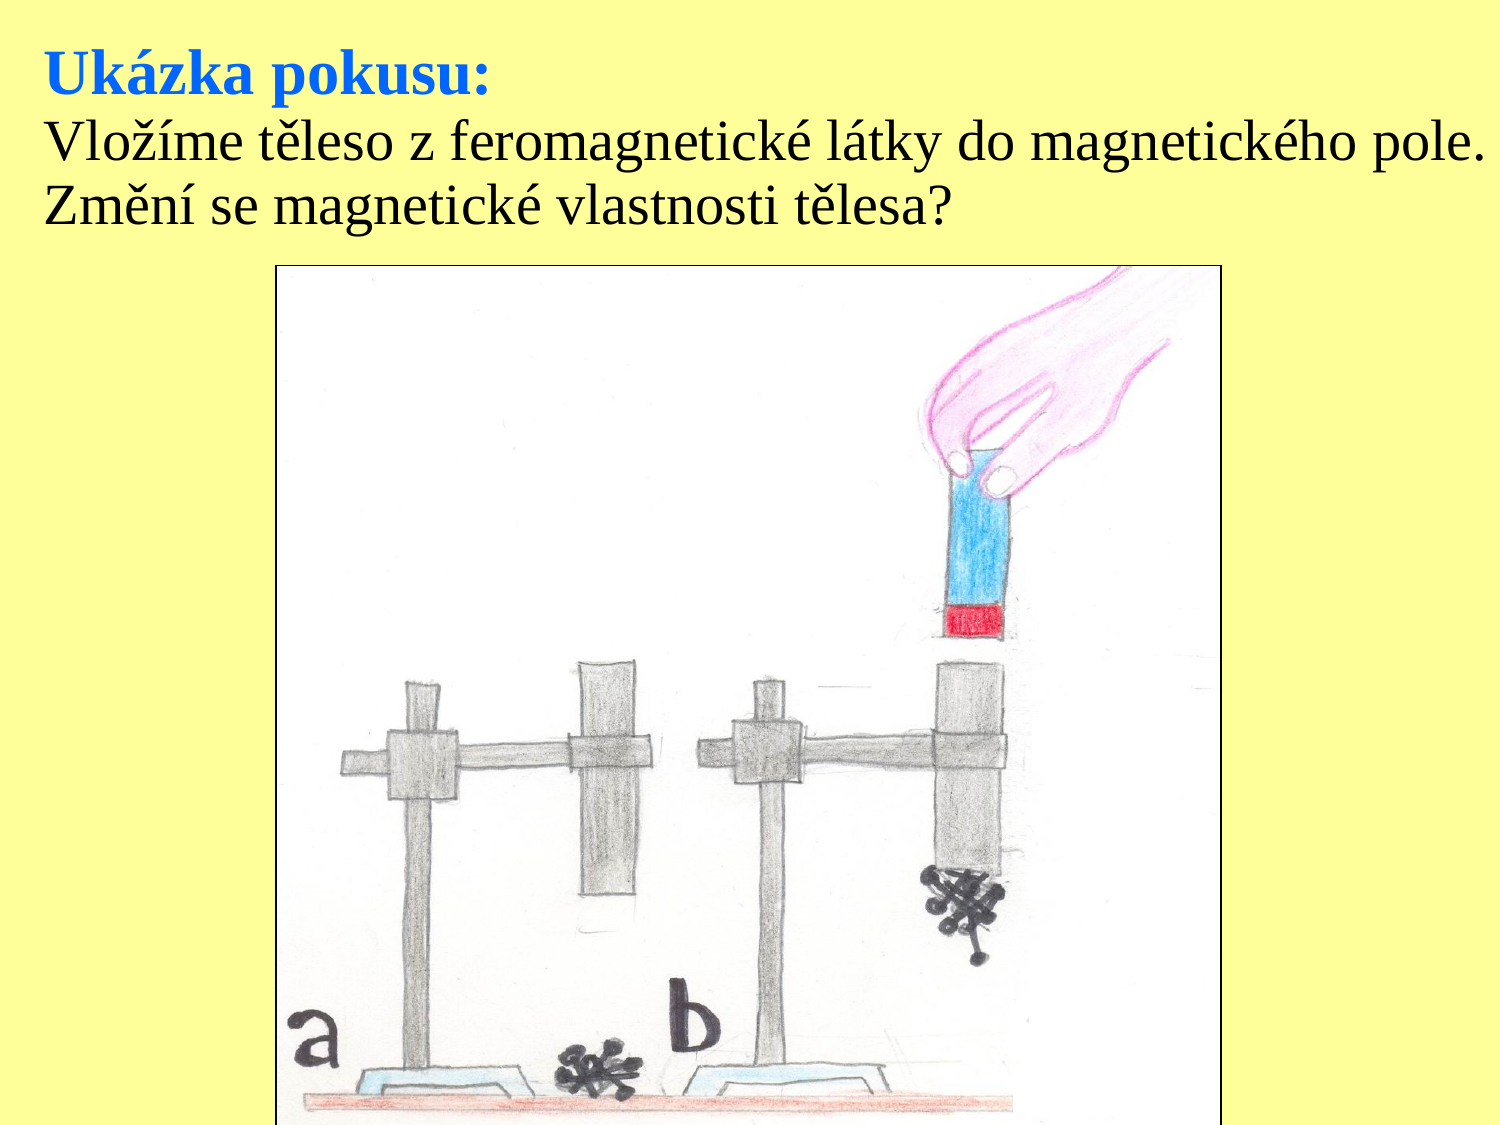

Ukázka pokusu:
Vložíme těleso z feromagnetické látky do magnetického pole.
Změní se magnetické vlastnosti tělesa?